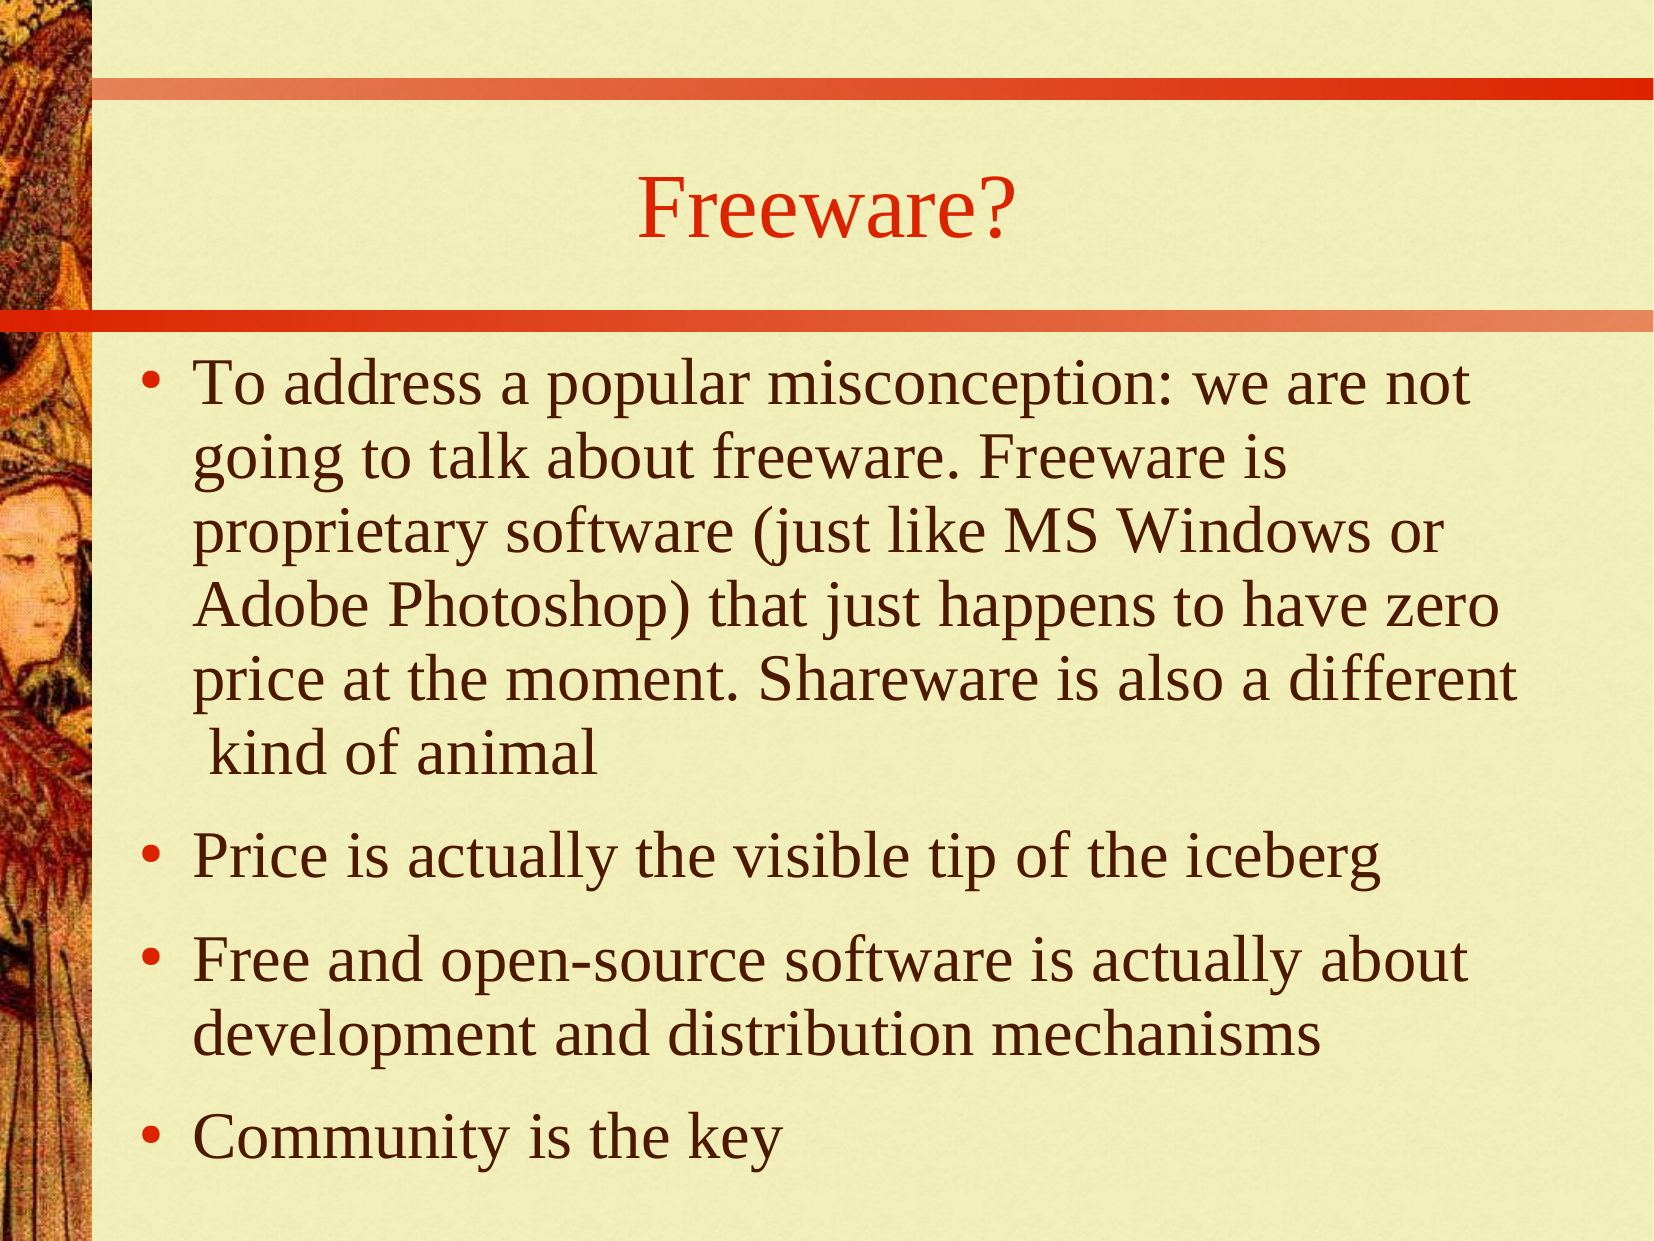

# Freeware?
To address a popular misconception: we are not going to talk about freeware. Freeware is proprietary software (just like MS Windows or Adobe Photoshop) that just happens to have zero price at the moment. Shareware is also a different kind of animal
Price is actually the visible tip of the iceberg
Free and open-source software is actually about development and distribution mechanisms
Community is the key